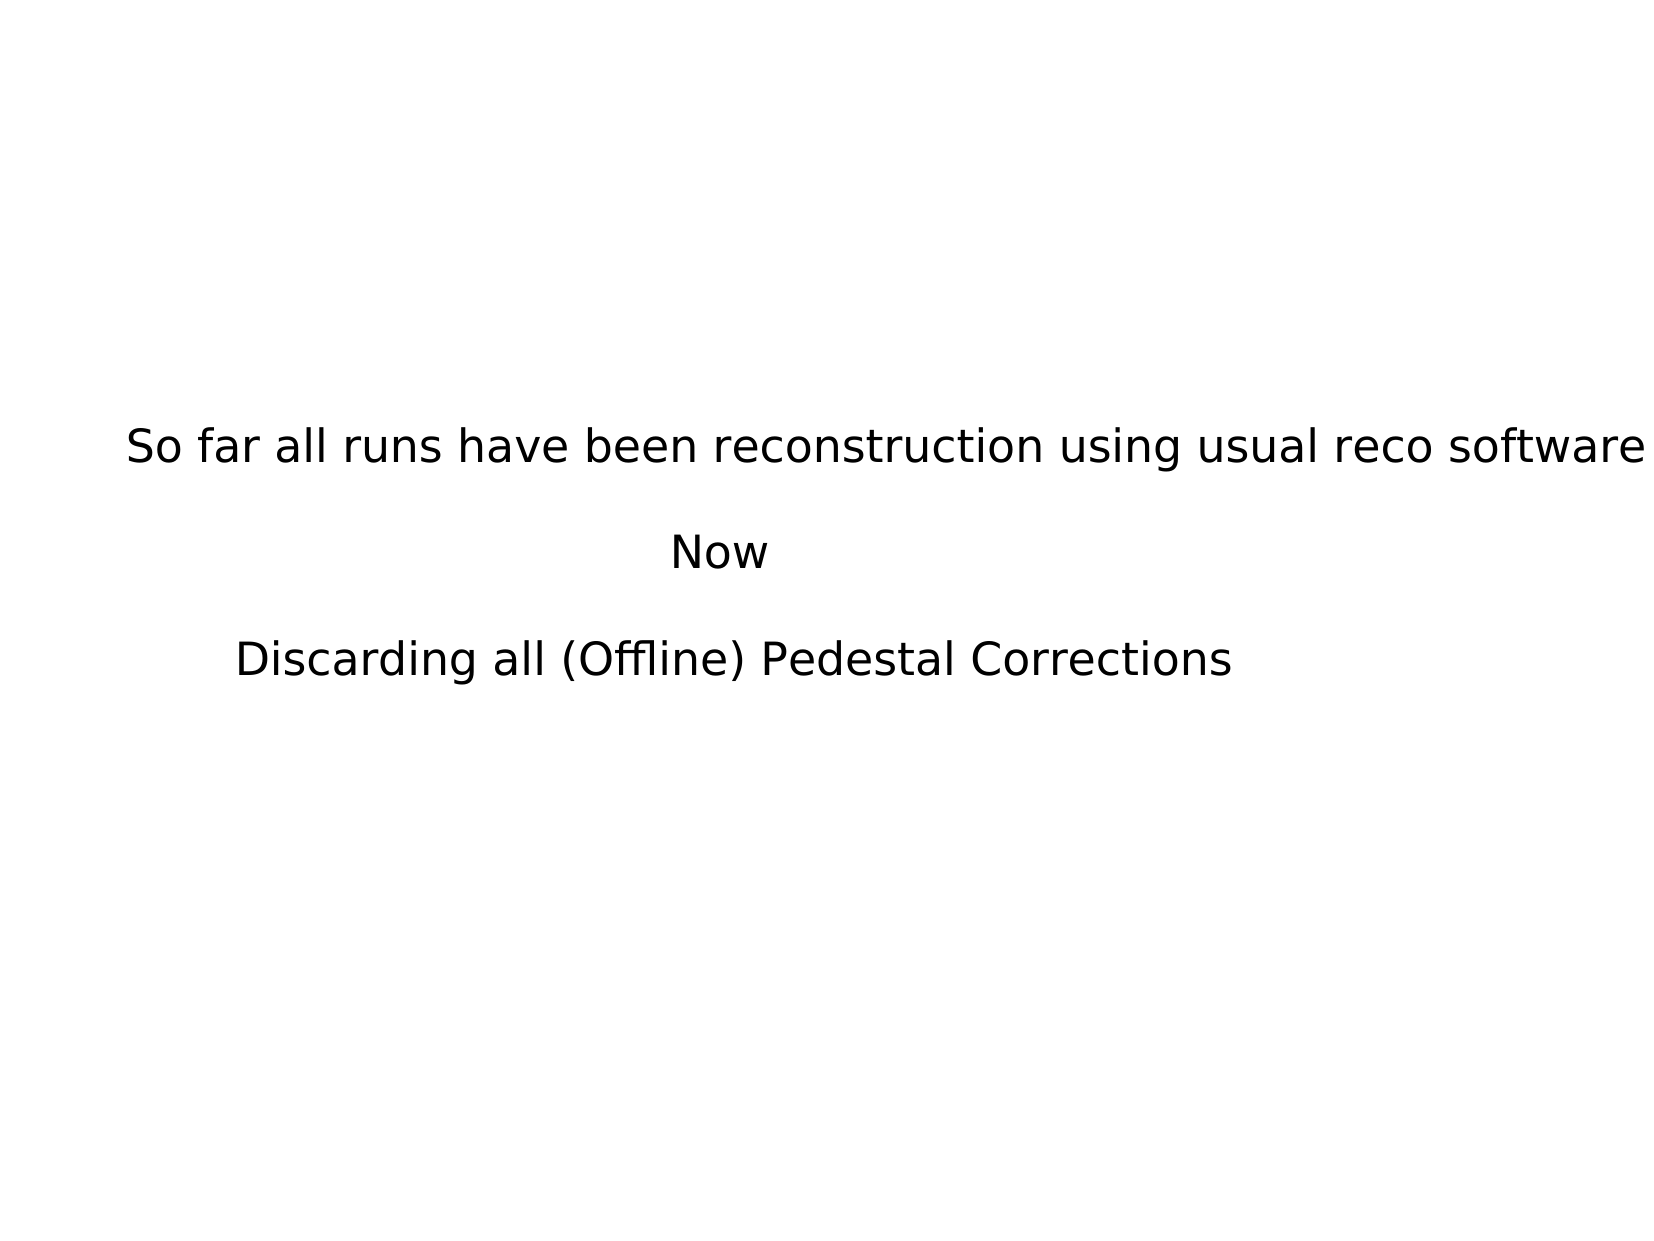

So far all runs have been reconstruction using usual reco software
 Now
 Discarding all (Offline) Pedestal Corrections